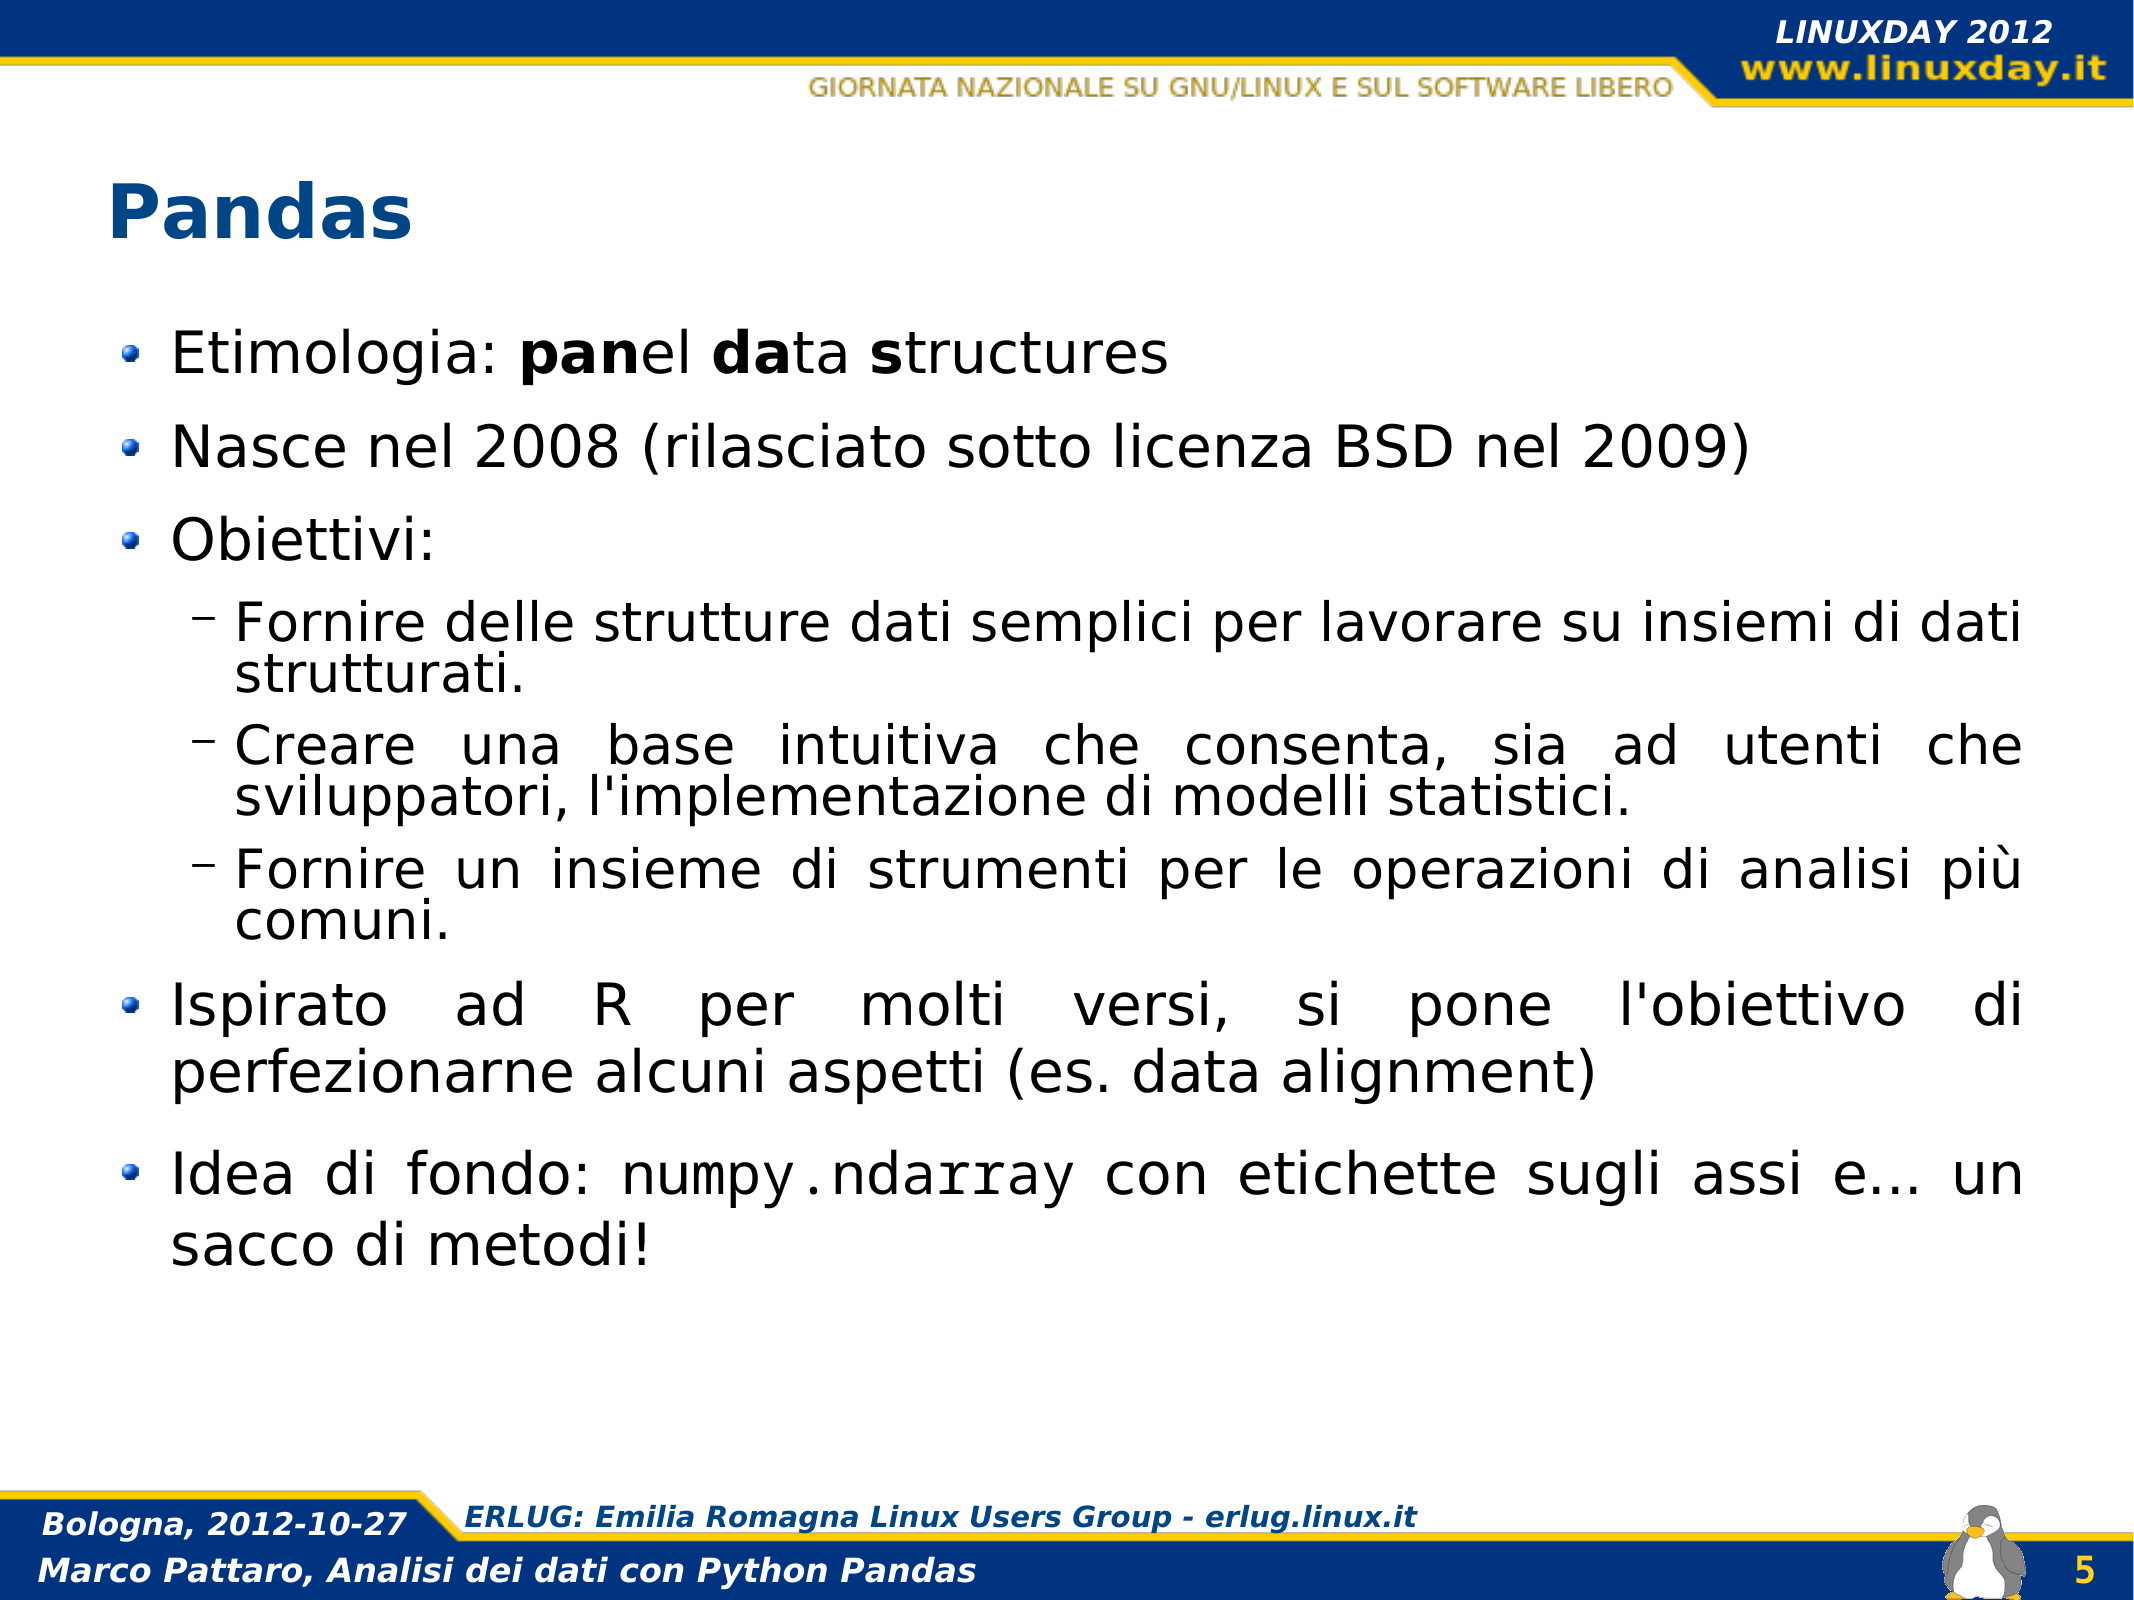

# Pandas
Etimologia: panel data structures
Nasce nel 2008 (rilasciato sotto licenza BSD nel 2009)
Obiettivi:
Fornire delle strutture dati semplici per lavorare su insiemi di dati strutturati.
Creare una base intuitiva che consenta, sia ad utenti che sviluppatori, l'implementazione di modelli statistici.
Fornire un insieme di strumenti per le operazioni di analisi più comuni.
Ispirato ad R per molti versi, si pone l'obiettivo di perfezionarne alcuni aspetti (es. data alignment)
Idea di fondo: numpy.ndarray con etichette sugli assi e... un sacco di metodi!